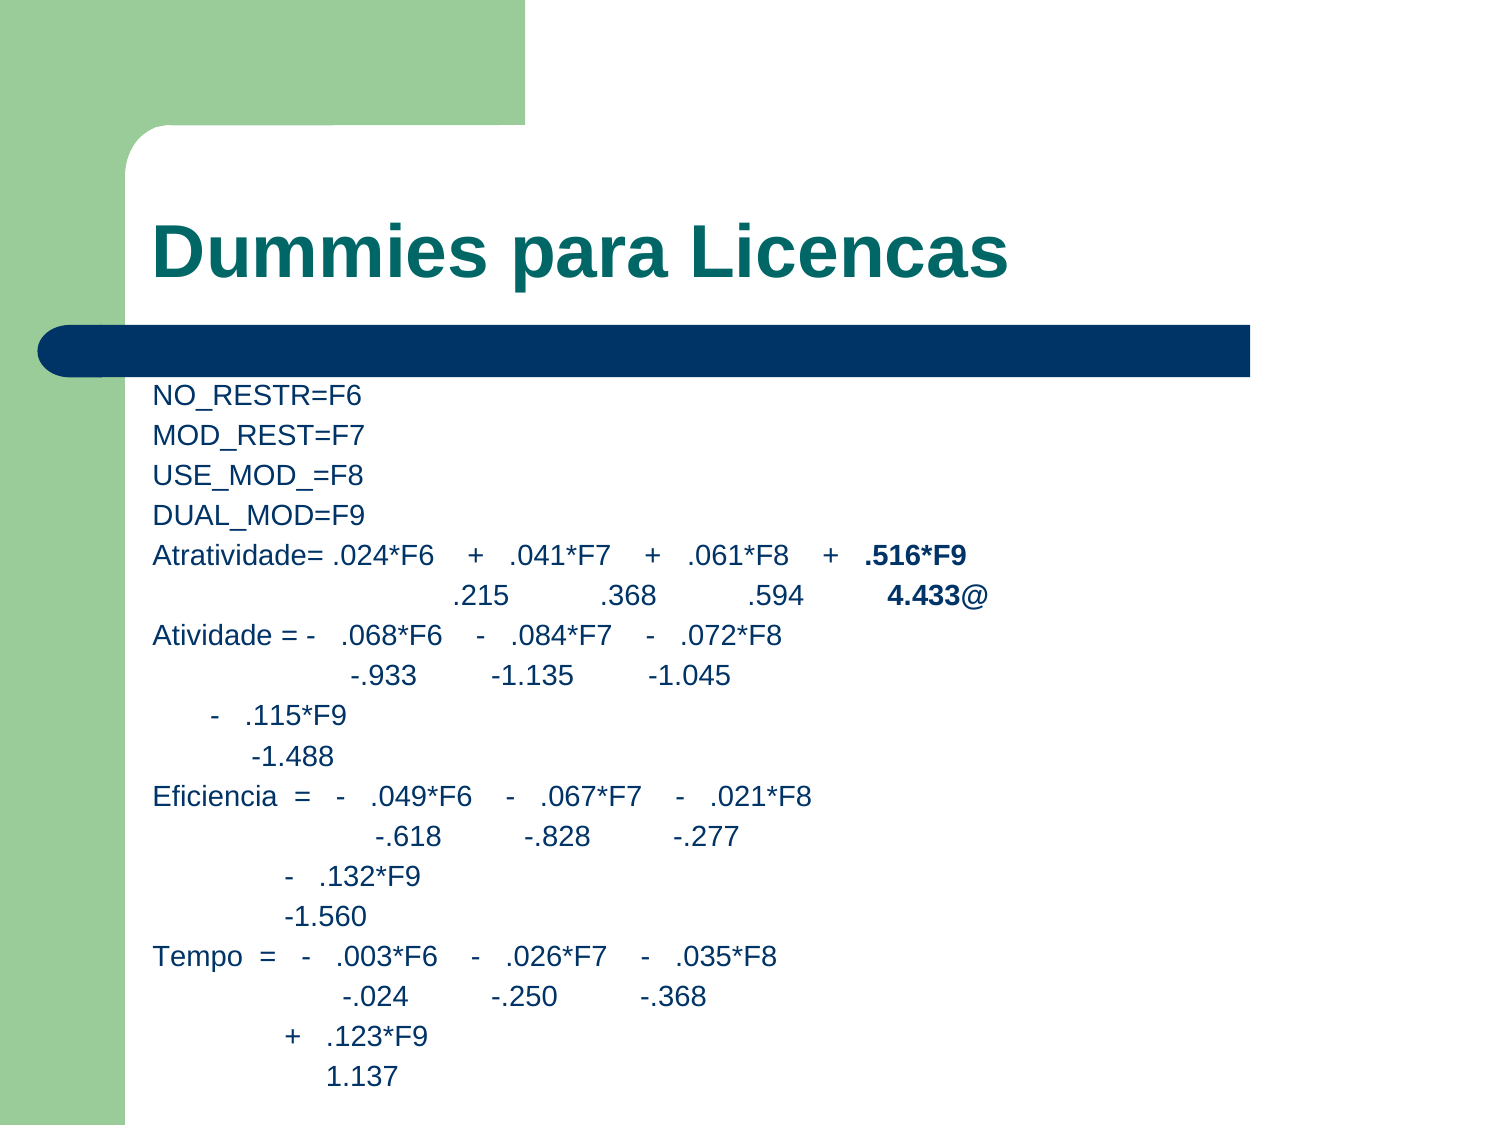

# Dummies para Licencas
NO_RESTR=F6
MOD_REST=F7
USE_MOD_=F8
DUAL_MOD=F9
Atratividade= .024*F6 + .041*F7 + .061*F8 + .516*F9
	 	.215 .368 .594 4.433@
Atividade = - .068*F6 - .084*F7 - .072*F8
 -.933 -1.135 -1.045
 - .115*F9
 -1.488
Eficiencia = - .049*F6 - .067*F7 - .021*F8
 -.618 -.828 -.277
 - .132*F9
 -1.560
Tempo = - .003*F6 - .026*F7 - .035*F8
 -.024 -.250 -.368
 + .123*F9
 1.137